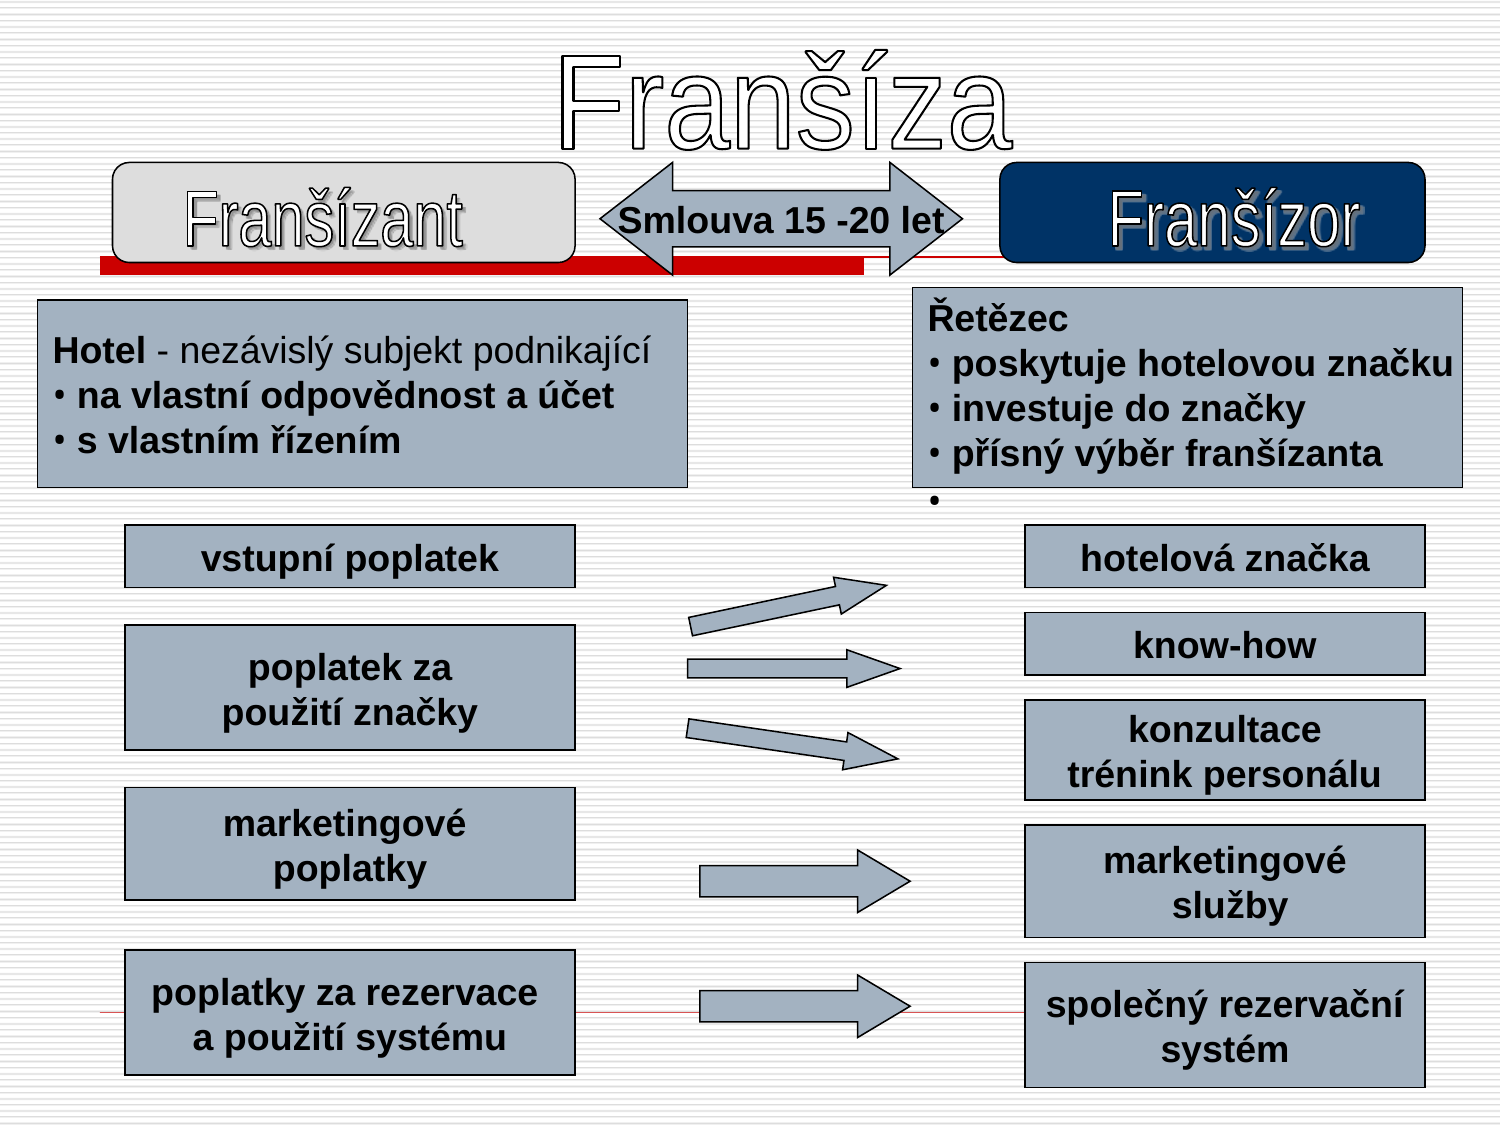

Franšíza
Smlouva 15 -20 let
Franšízant
Franšízor
Řetězec
 poskytuje hotelovou značku
 investuje do značky
 přísný výběr franšízanta
Hotel - nezávislý subjekt podnikající
 na vlastní odpovědnost a účet
 s vlastním řízením
vstupní poplatek
hotelová značka
know-how
poplatek za
použití značky
konzultace
trénink personálu
marketingové
poplatky
marketingové
 služby
poplatky za rezervace
a použití systému
společný rezervační
systém